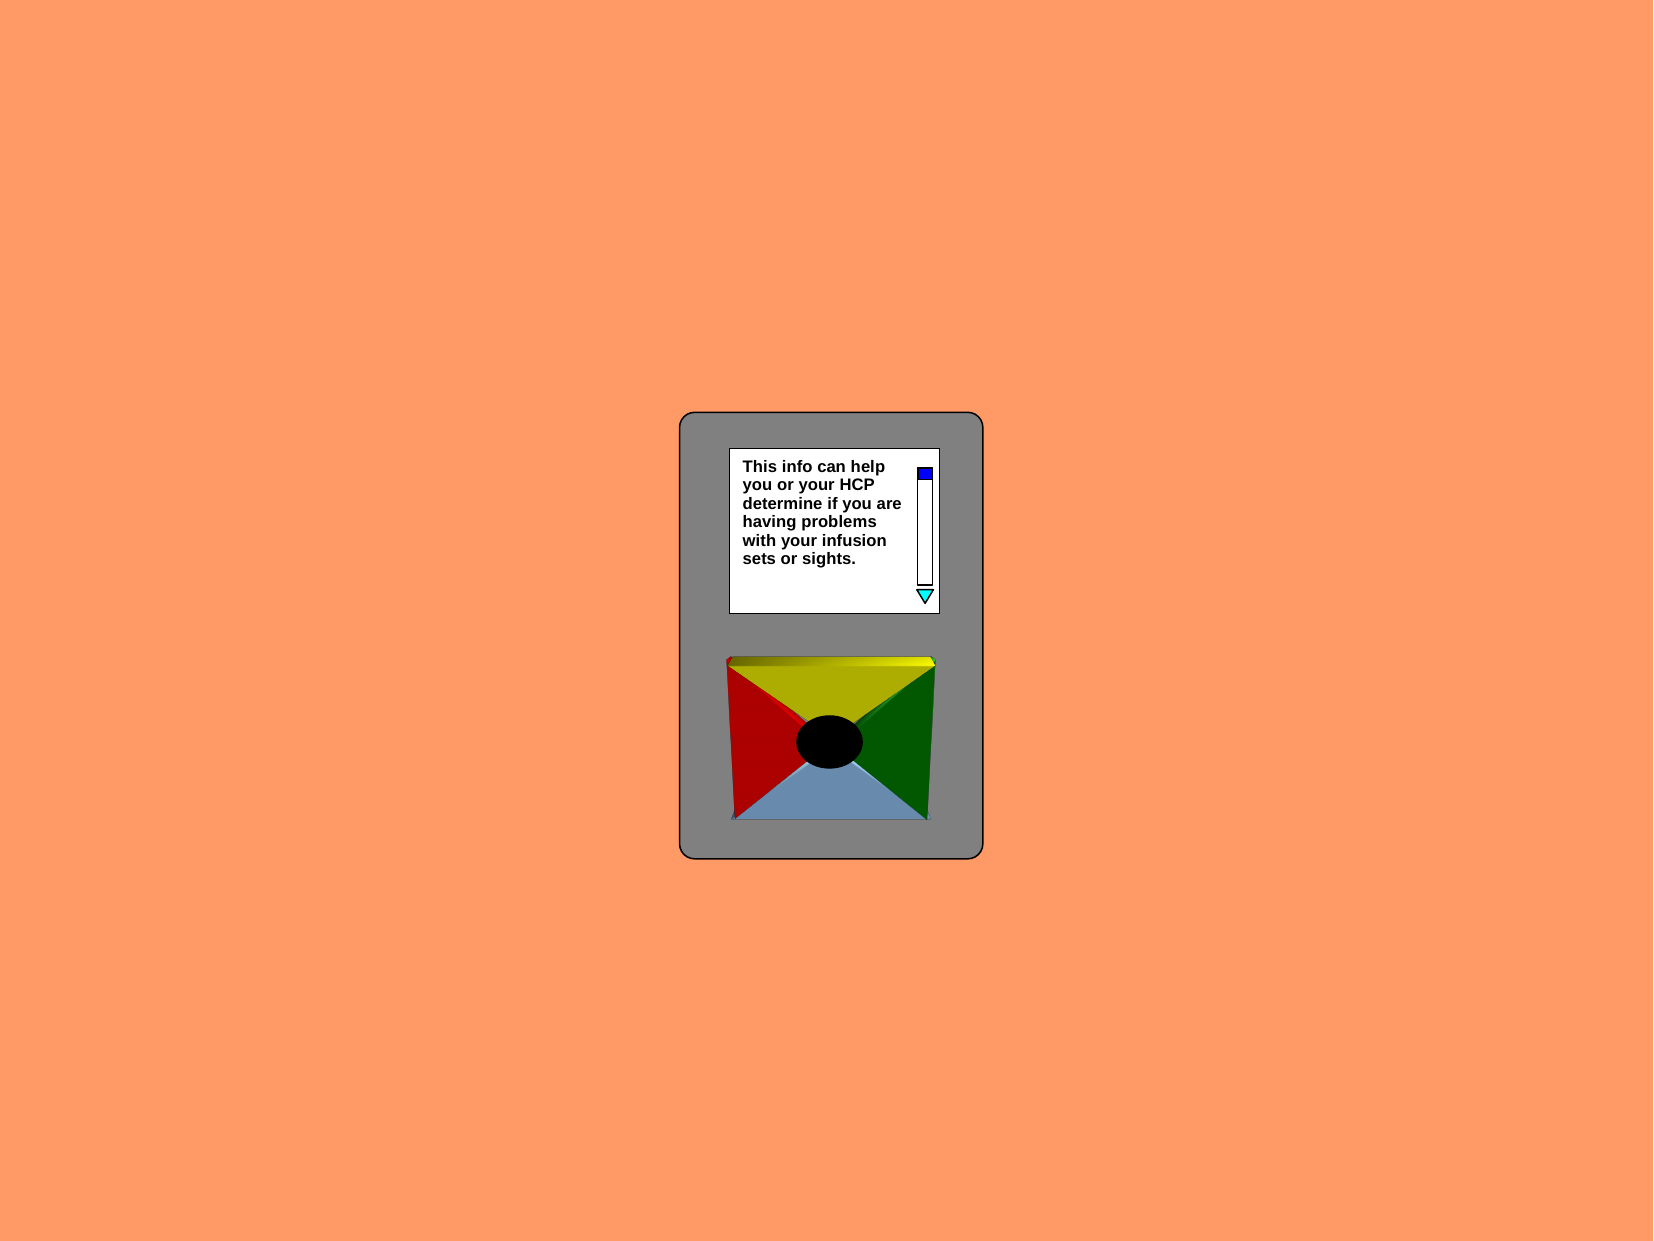

This info can help you or your HCP determine if you are having problems with your infusion sets or sights.